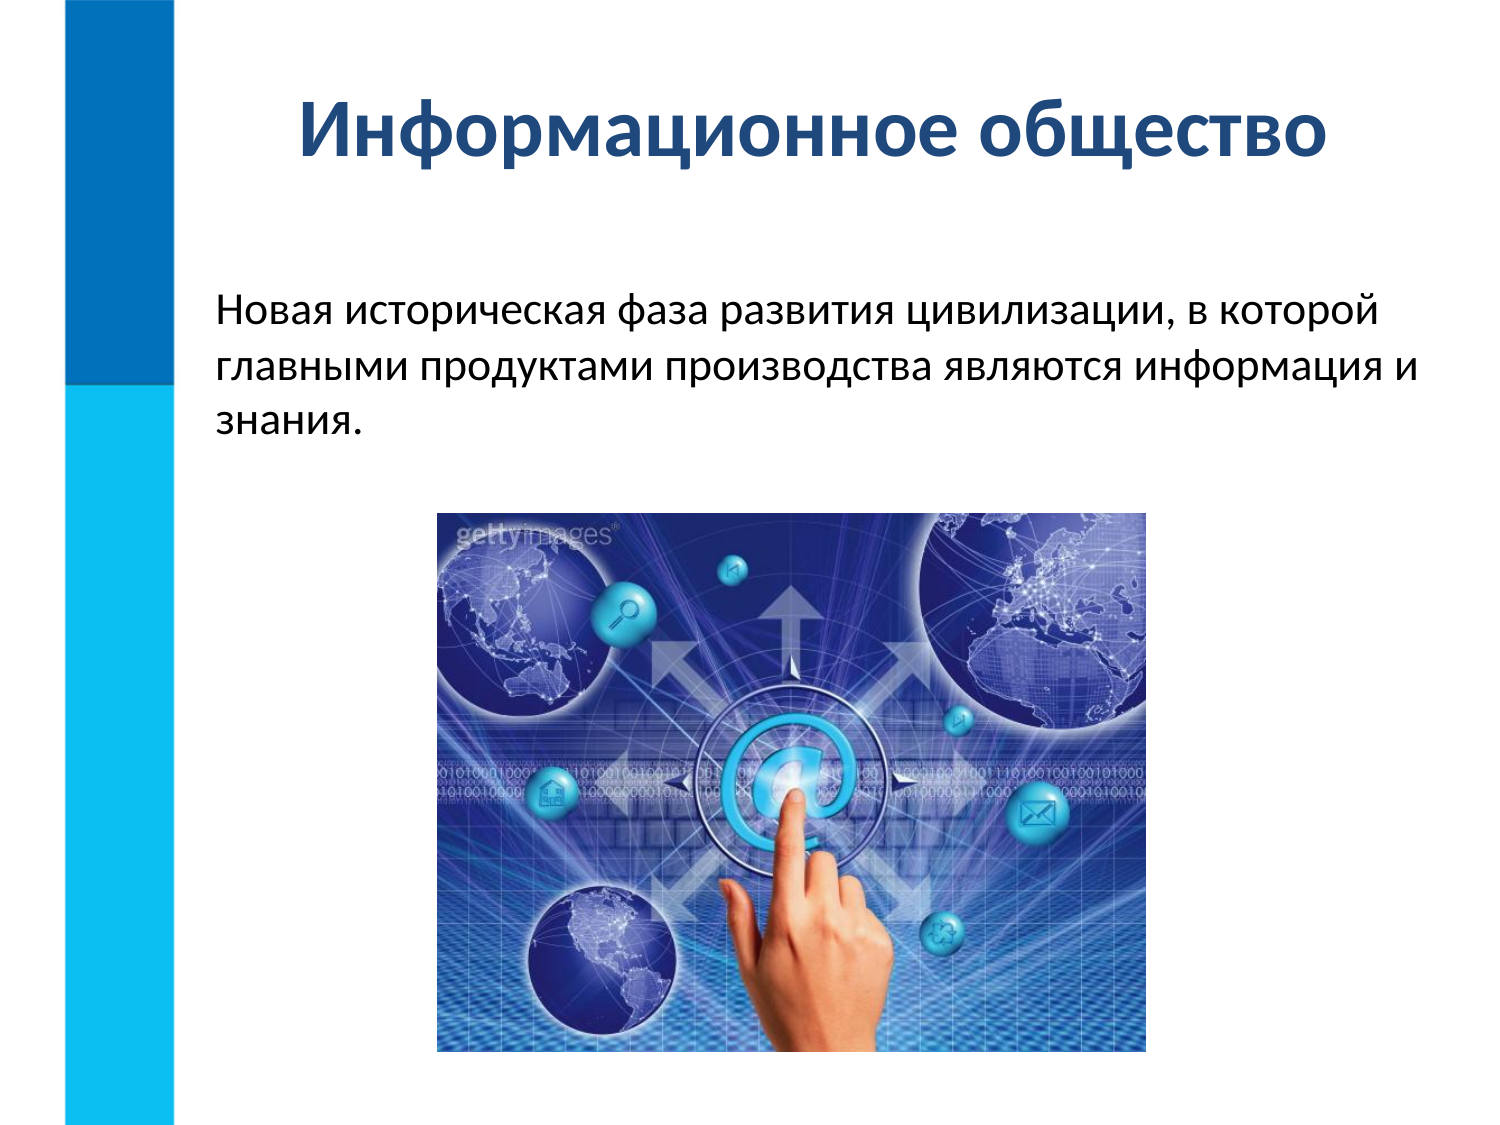

Информационное общество
Новая историческая фаза развития цивилизации, в которой главными продуктами производства являются информация и знания.